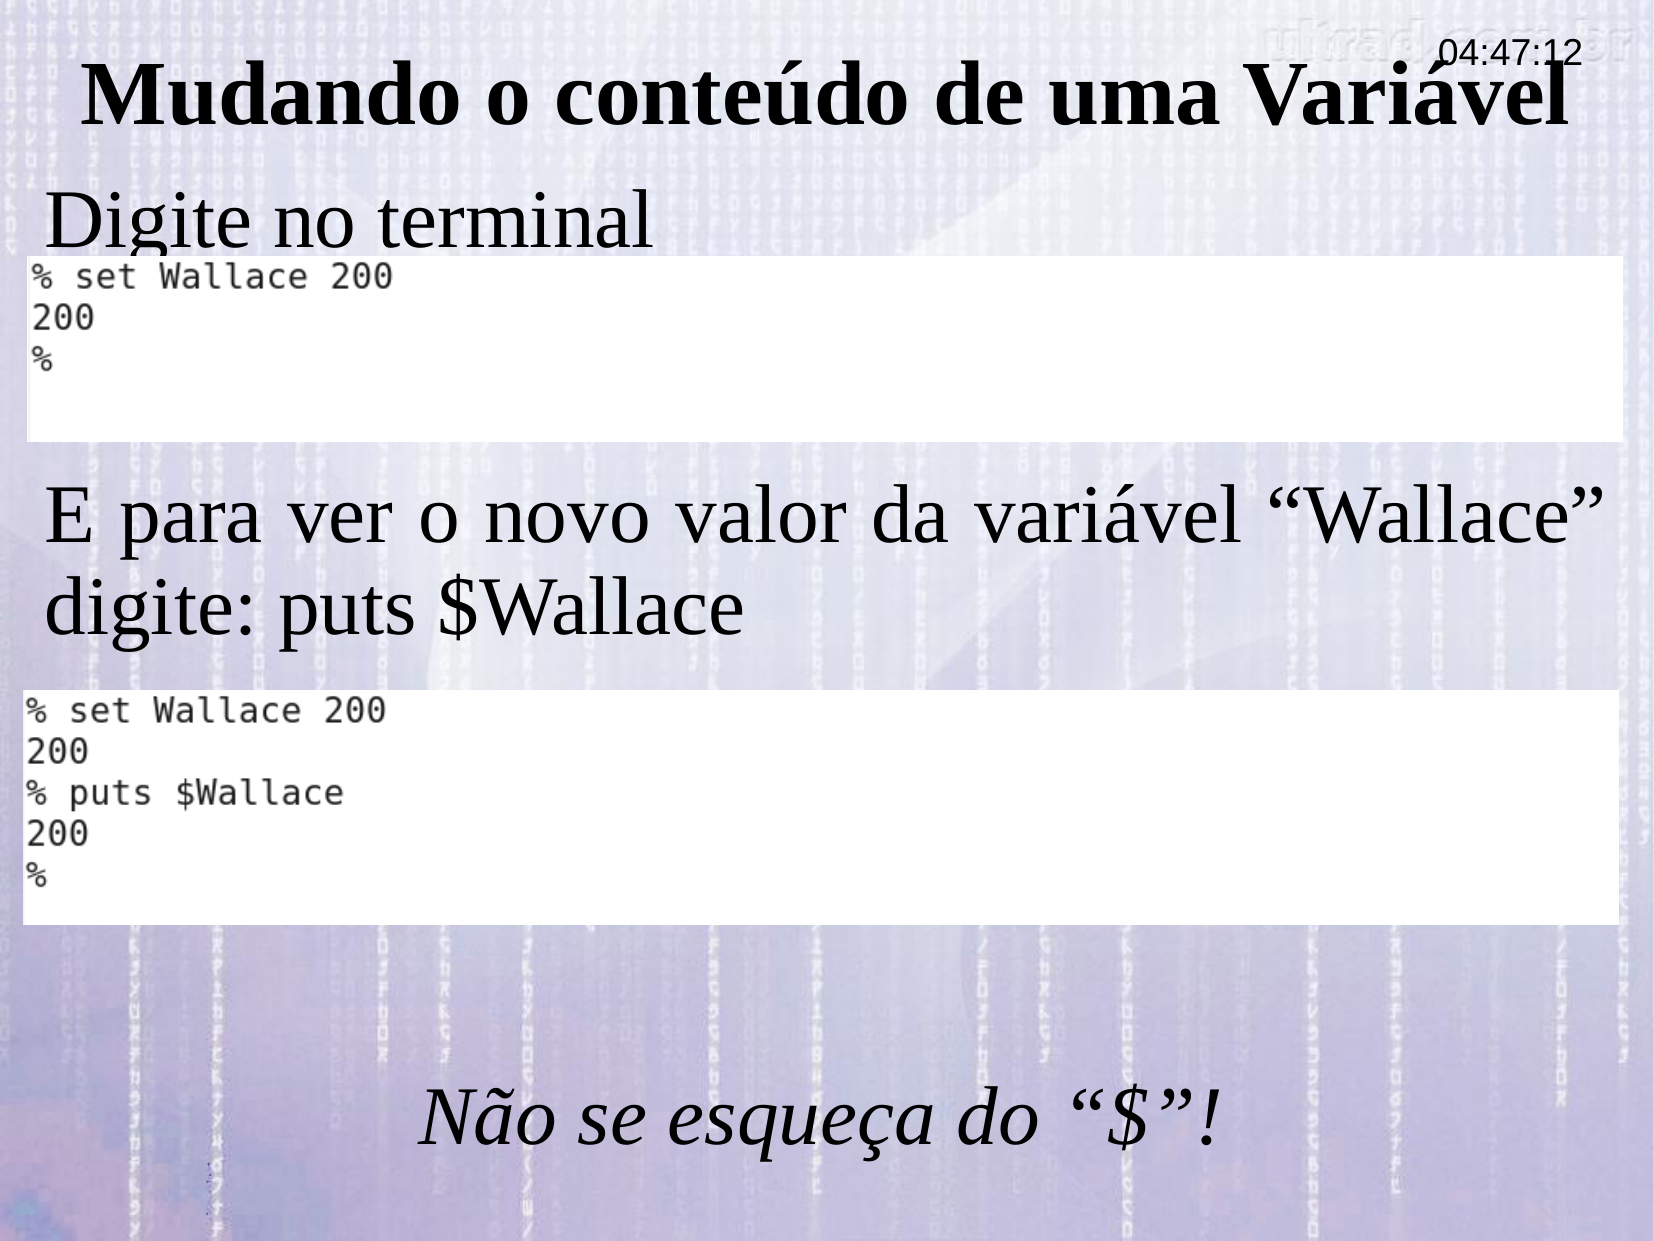

02:09:46
Mudando o conteúdo de uma Variável
Digite no terminal
E para ver o novo valor da variável “Wallace” digite: puts $Wallace
Não se esqueça do “$”!